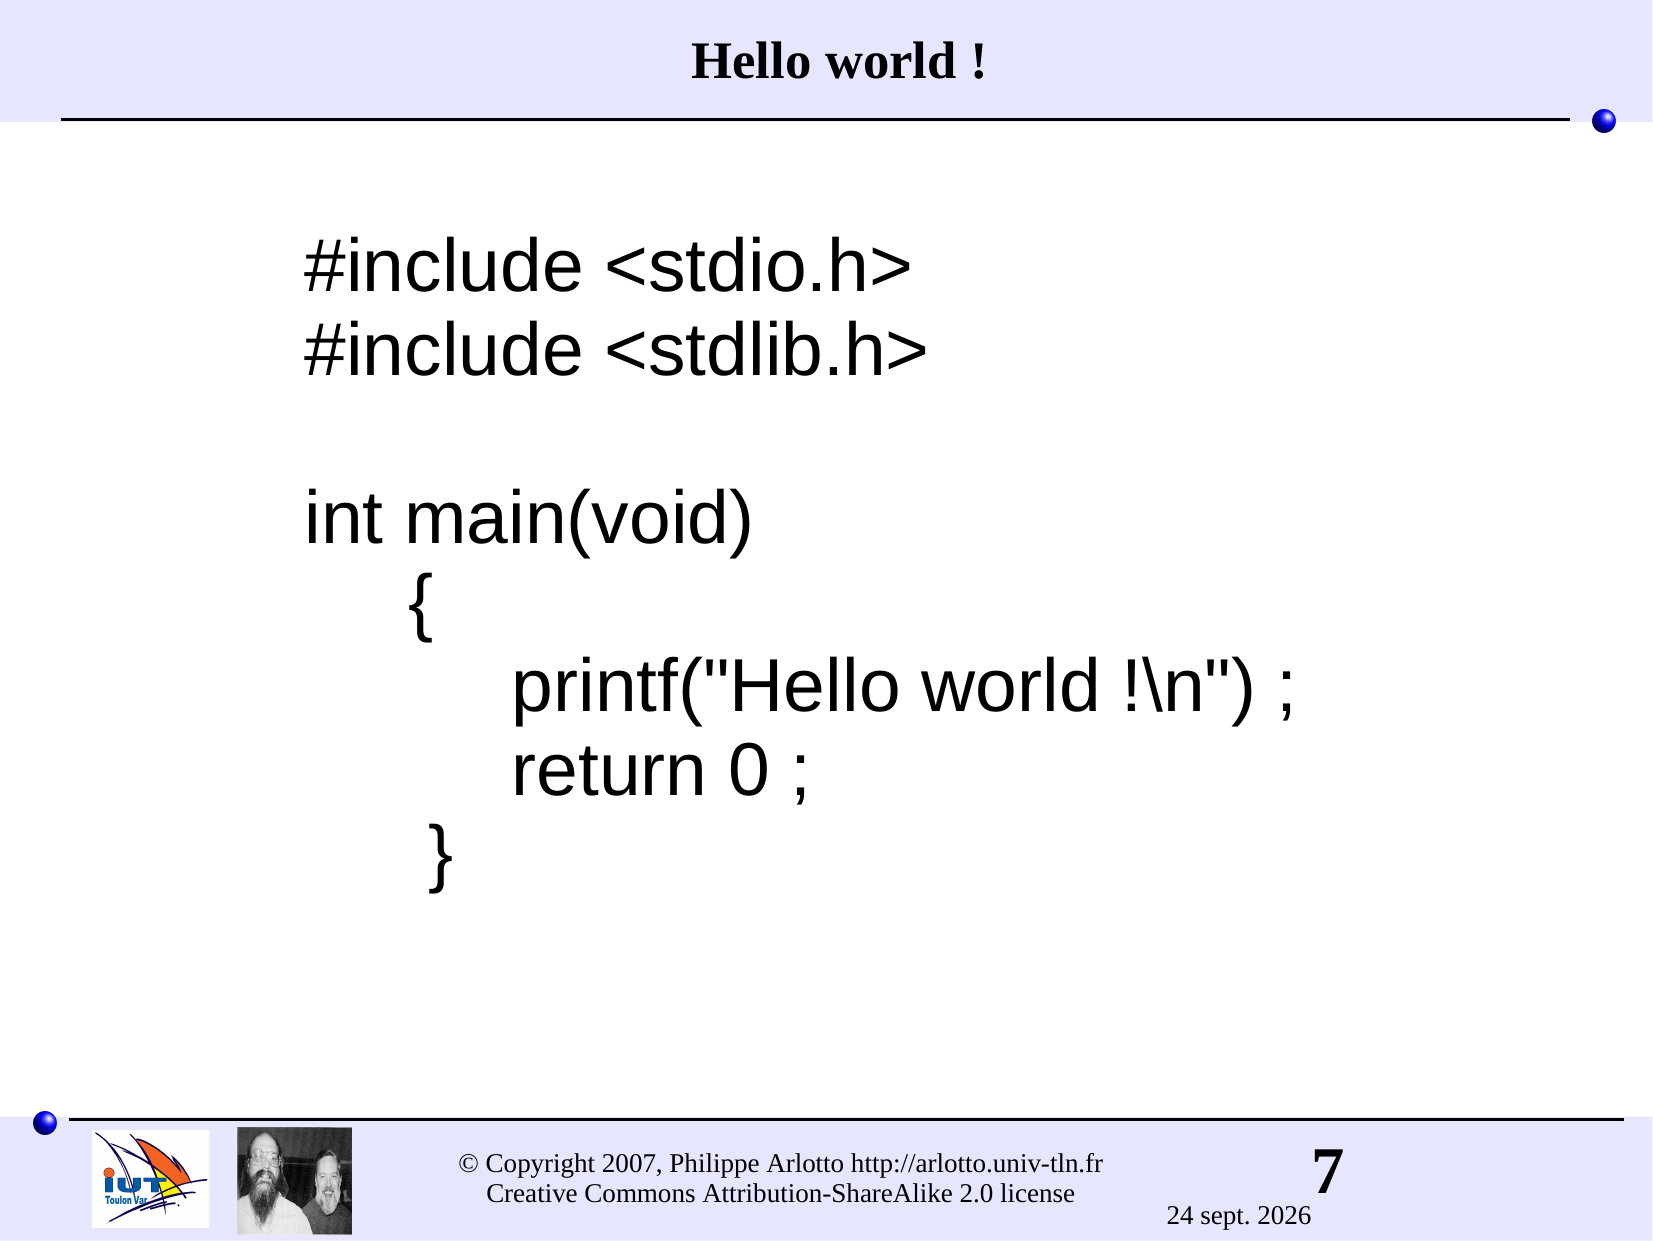

# Hello world !
#include <stdio.h>
#include <stdlib.h>
int main(void)
 {
 printf("Hello world !\n") ;
 return 0 ;
 }